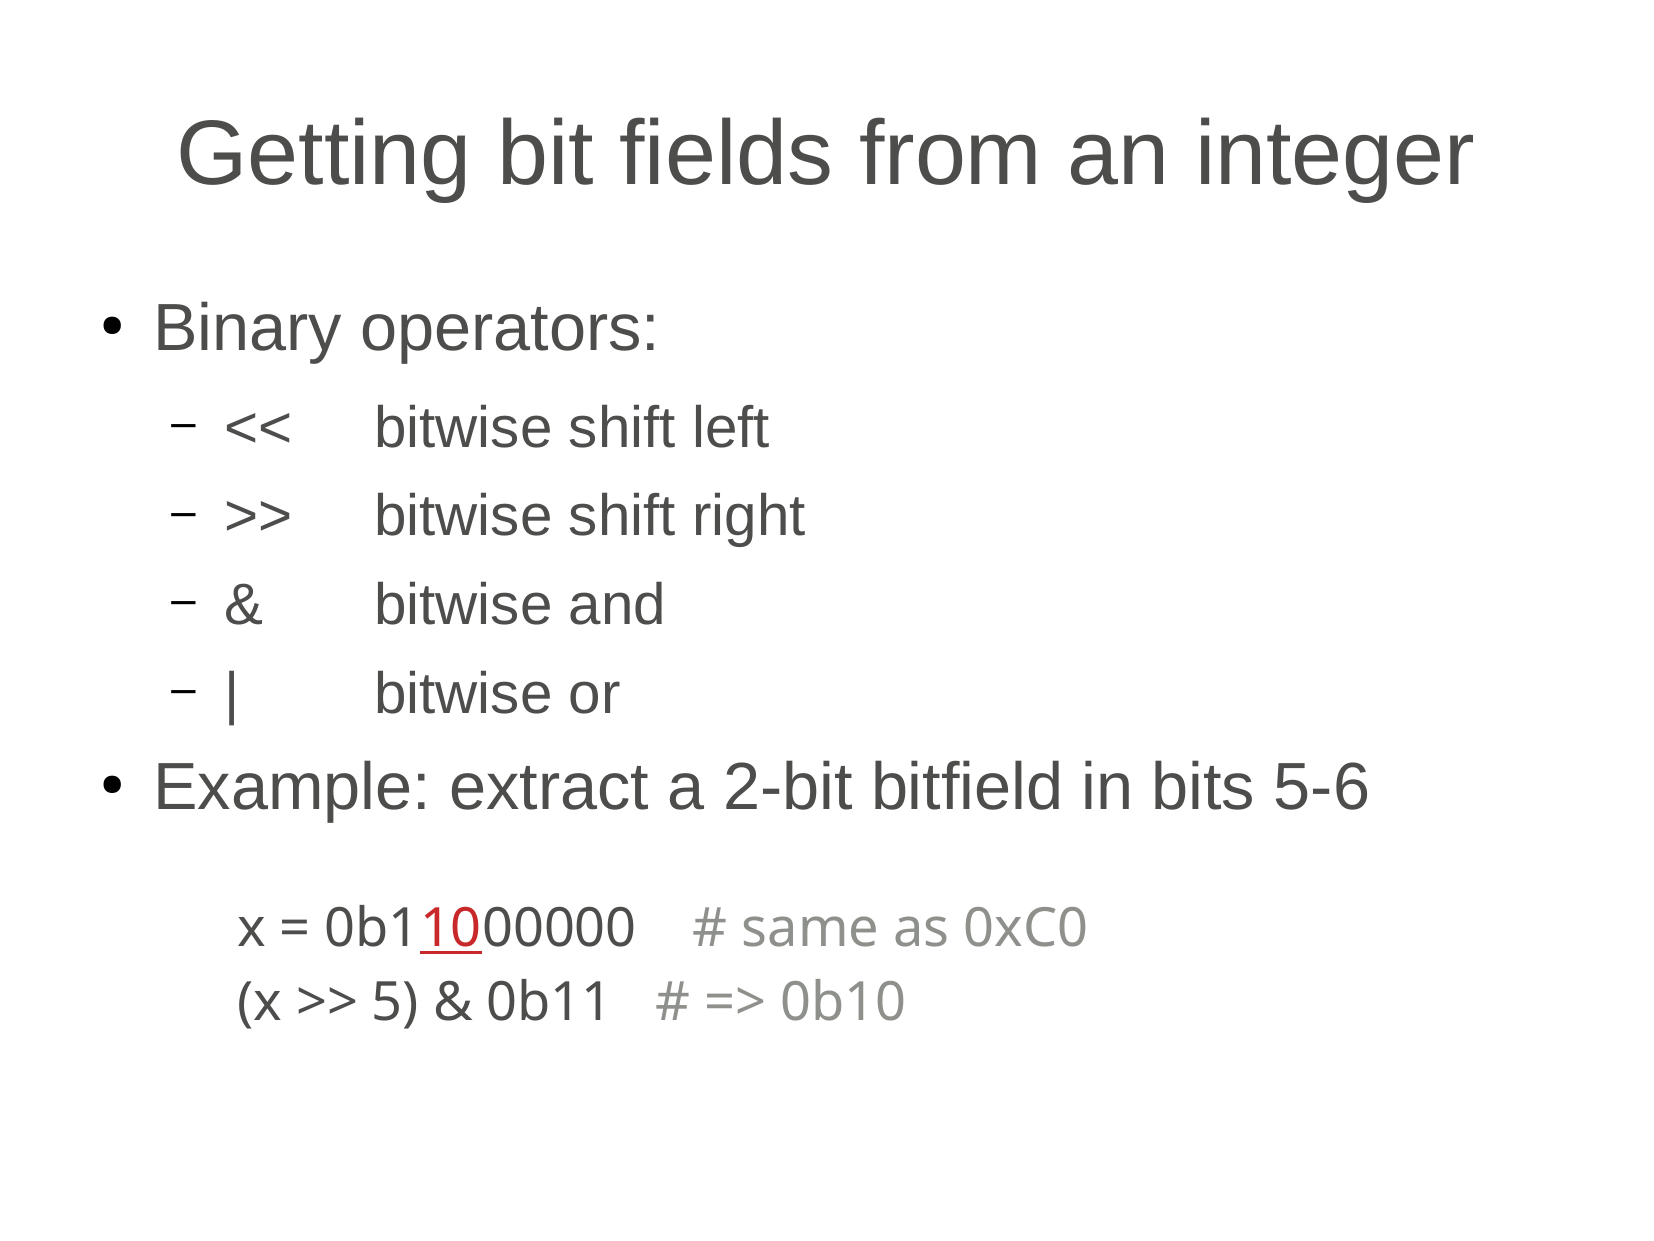

# Getting bit fields from an integer
Binary operators:
<<		bitwise shift left
>>		bitwise shift right
&		bitwise and
|		bitwise or
Example: extract a 2-bit bitfield in bits 5-6
x = 0b11000000 # same as 0xC0
(x >> 5) & 0b11 # => 0b10